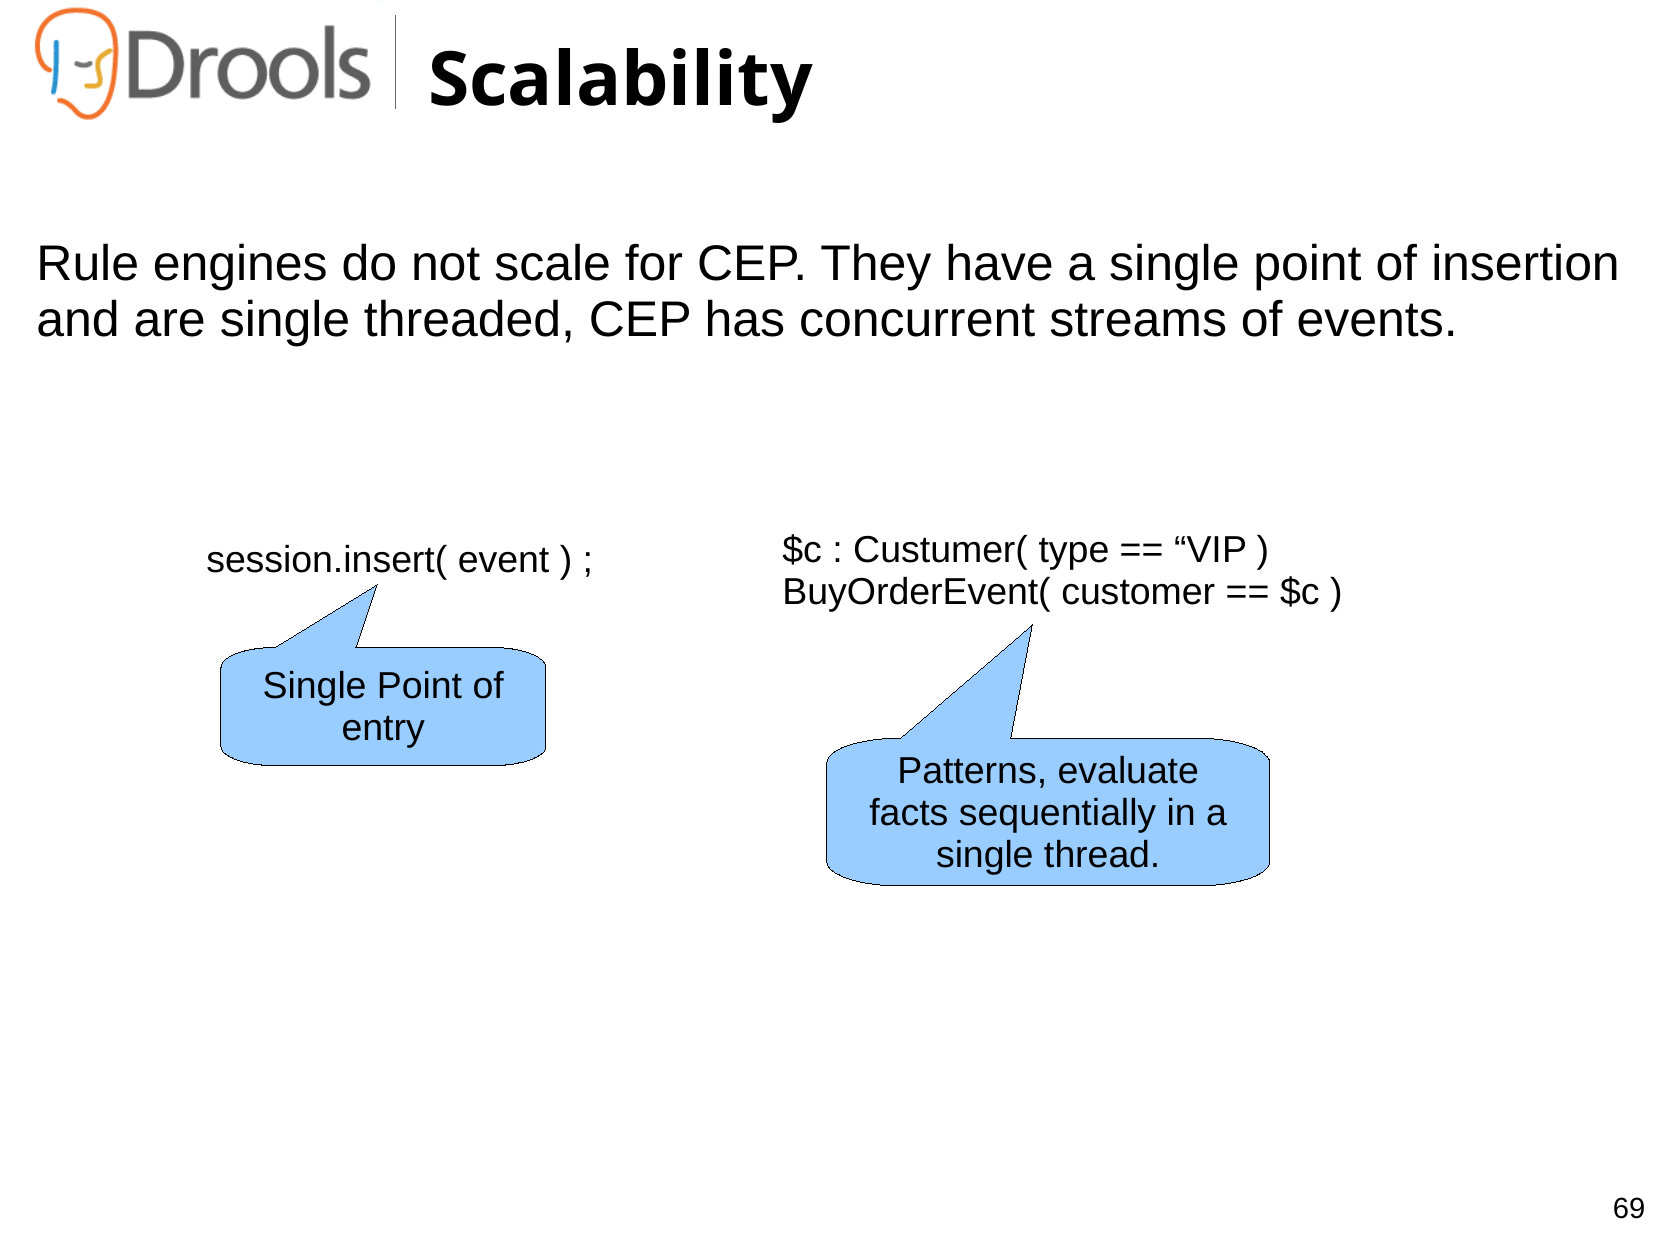

# Scalability
Rule engines do not scale for CEP. They have a single point of insertion and are single threaded, CEP has concurrent streams of events.
$c : Custumer( type == “VIP )
BuyOrderEvent( customer == $c )
session.insert( event ) ;
Single Point of entry
Patterns, evaluate facts sequentially in a single thread.